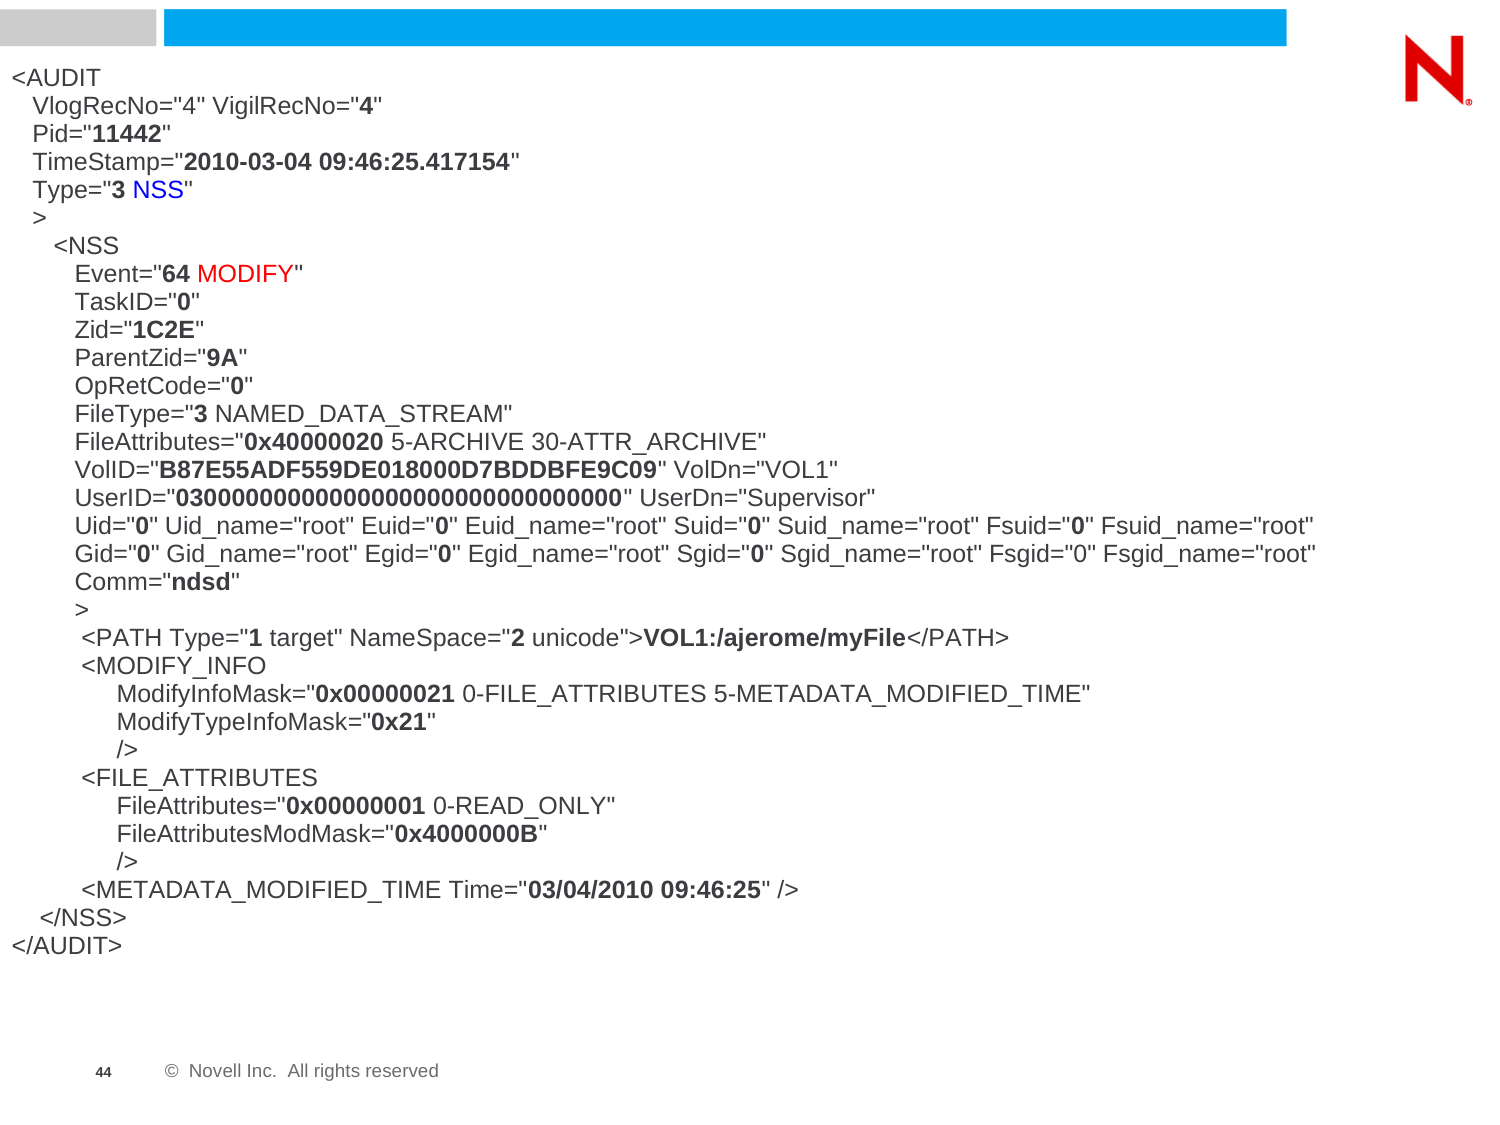

<AUDIT
 VlogRecNo="4" VigilRecNo="4"
 Pid="11442"
 TimeStamp="2010-03-04 09:46:25.417154"
 Type="3 NSS"
 >
 <NSS
 Event="64 MODIFY"
 TaskID="0"
 Zid="1C2E"
 ParentZid="9A"
 OpRetCode="0"
 FileType="3 NAMED_DATA_STREAM"
 FileAttributes="0x40000020 5-ARCHIVE 30-ATTR_ARCHIVE"
 VolID="B87E55ADF559DE018000D7BDDBFE9C09" VolDn="VOL1"
 UserID="03000000000000000000000000000000" UserDn="Supervisor"
 Uid="0" Uid_name="root" Euid="0" Euid_name="root" Suid="0" Suid_name="root" Fsuid="0" Fsuid_name="root"
 Gid="0" Gid_name="root" Egid="0" Egid_name="root" Sgid="0" Sgid_name="root" Fsgid="0" Fsgid_name="root"
 Comm="ndsd"
 >
 <PATH Type="1 target" NameSpace="2 unicode">VOL1:/ajerome/myFile</PATH>
 <MODIFY_INFO
 ModifyInfoMask="0x00000021 0-FILE_ATTRIBUTES 5-METADATA_MODIFIED_TIME"
 ModifyTypeInfoMask="0x21"
 />
 <FILE_ATTRIBUTES
 FileAttributes="0x00000001 0-READ_ONLY"
 FileAttributesModMask="0x4000000B"
 />
 <METADATA_MODIFIED_TIME Time="03/04/2010 09:46:25" />
 </NSS>
</AUDIT>